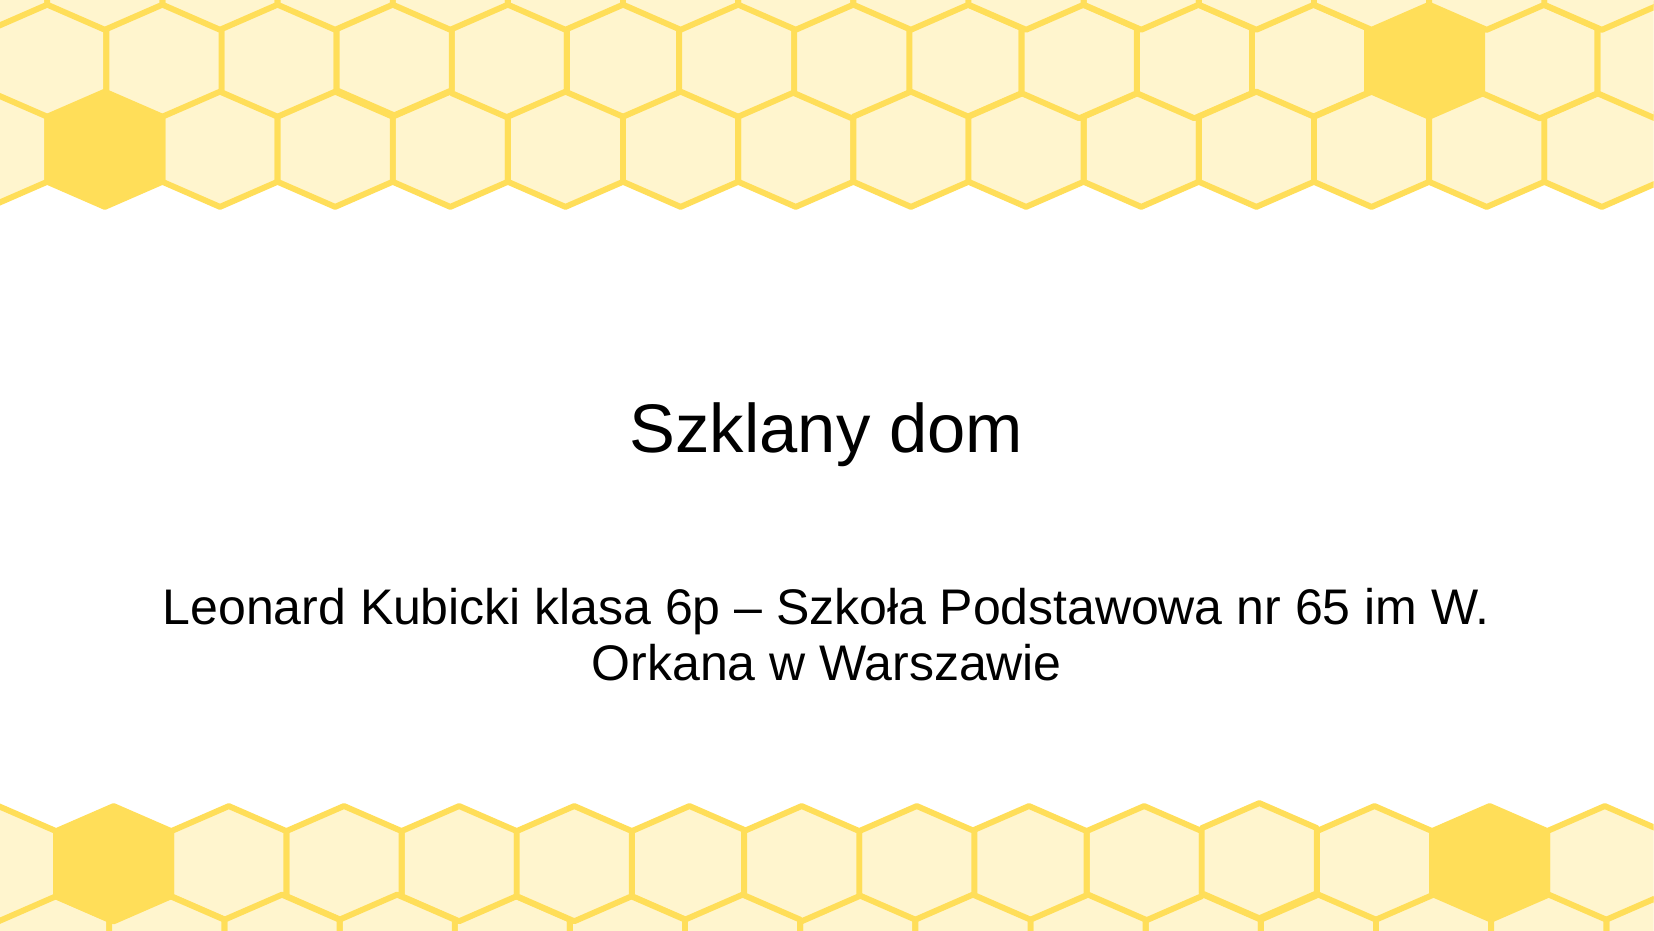

# Szklany dom
Leonard Kubicki klasa 6p – Szkoła Podstawowa nr 65 im W. Orkana w Warszawie